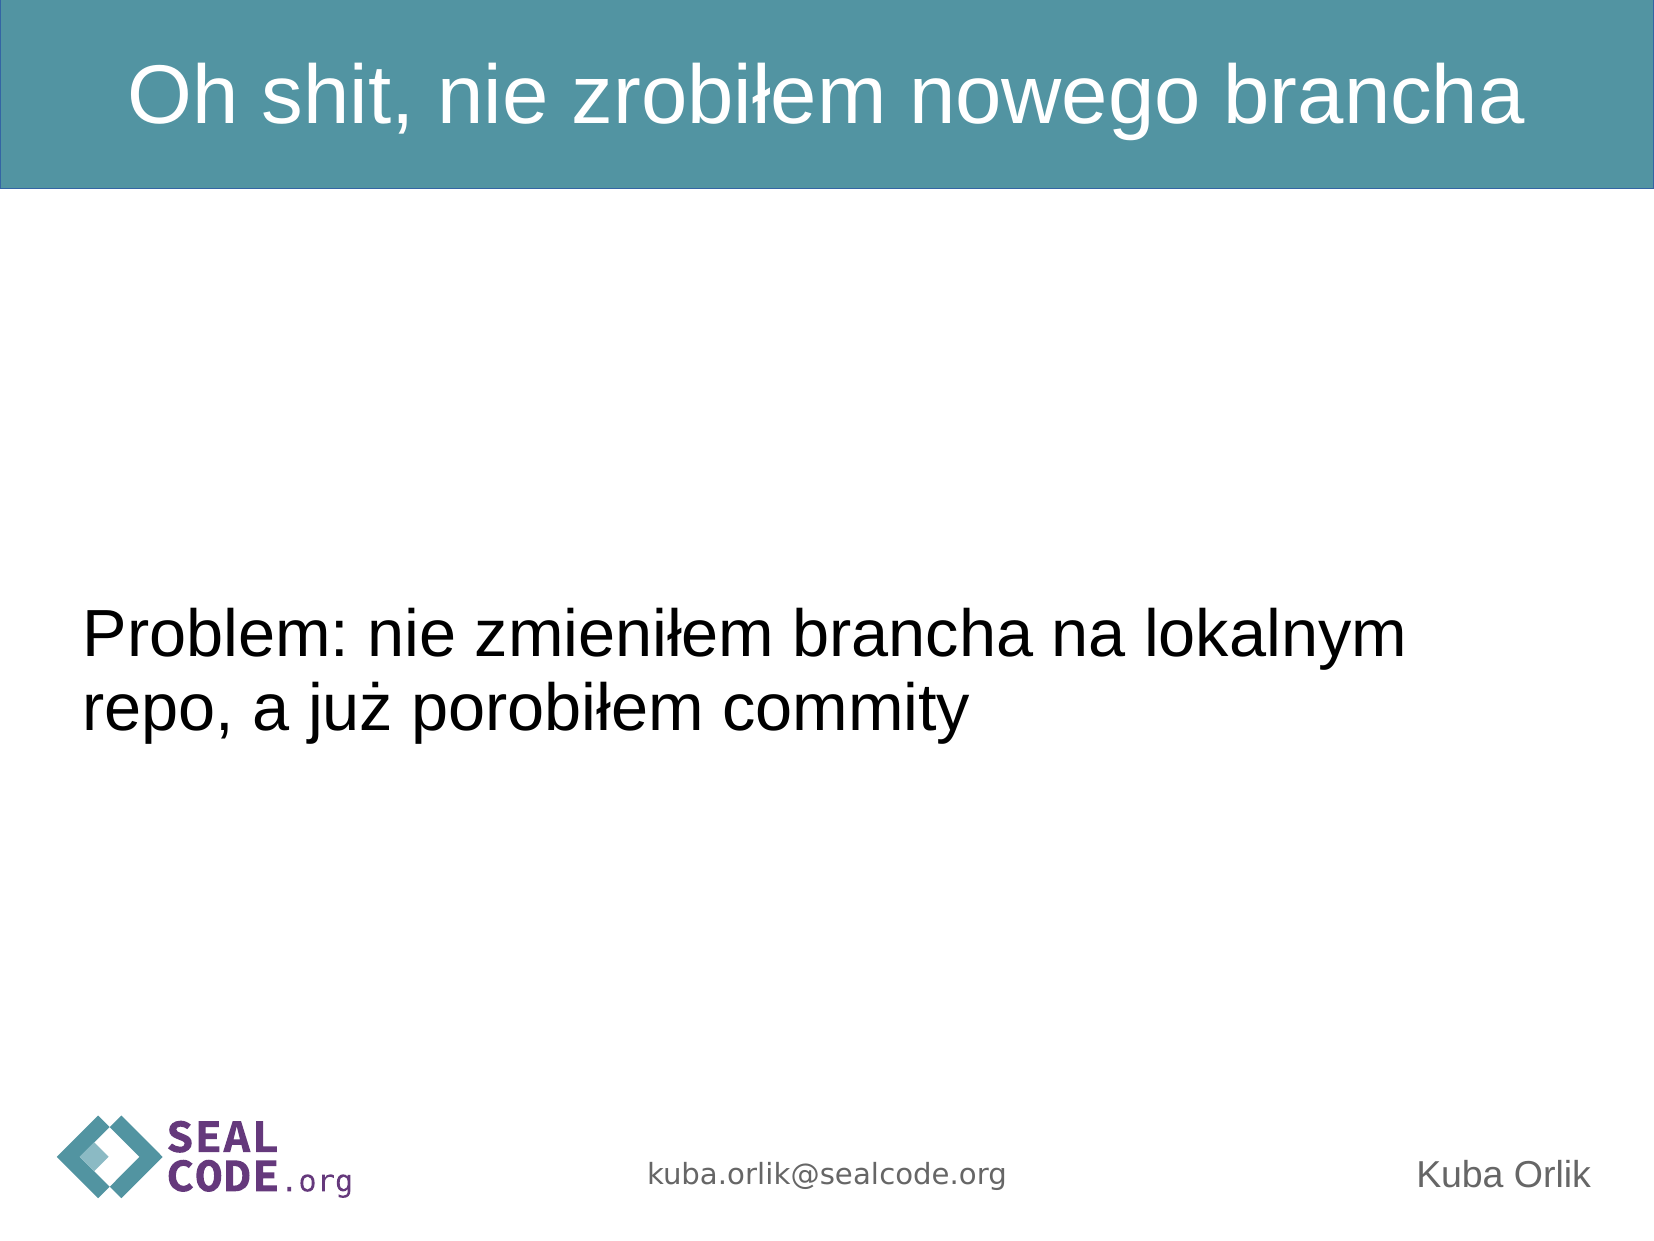

# Oh shit, nie zrobiłem nowego brancha
Problem: nie zmieniłem brancha na lokalnym repo, a już porobiłem commity